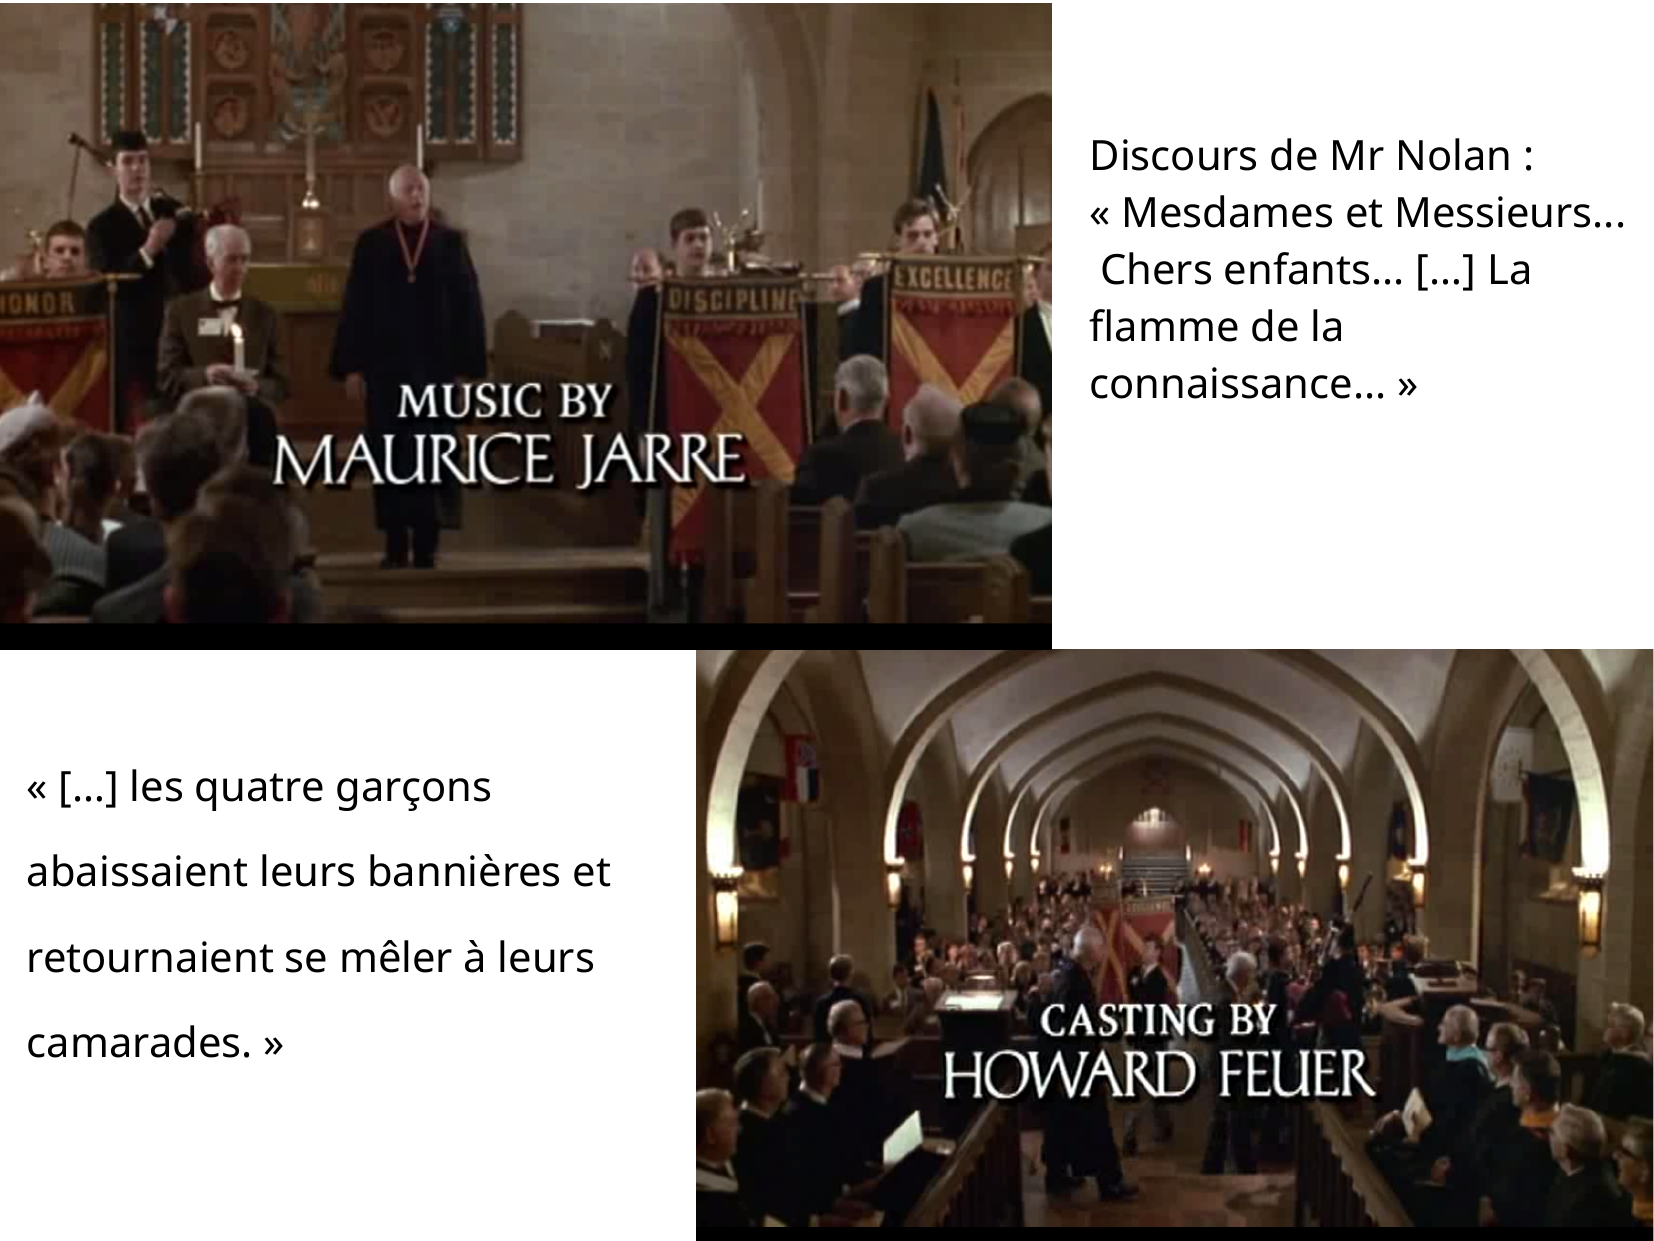

Discours de Mr Nolan :
« Mesdames et Messieurs... Chers enfants... […] La flamme de la connaissance... »
« […] les quatre garçons abaissaient leurs bannières et retournaient se mêler à leurs camarades. »